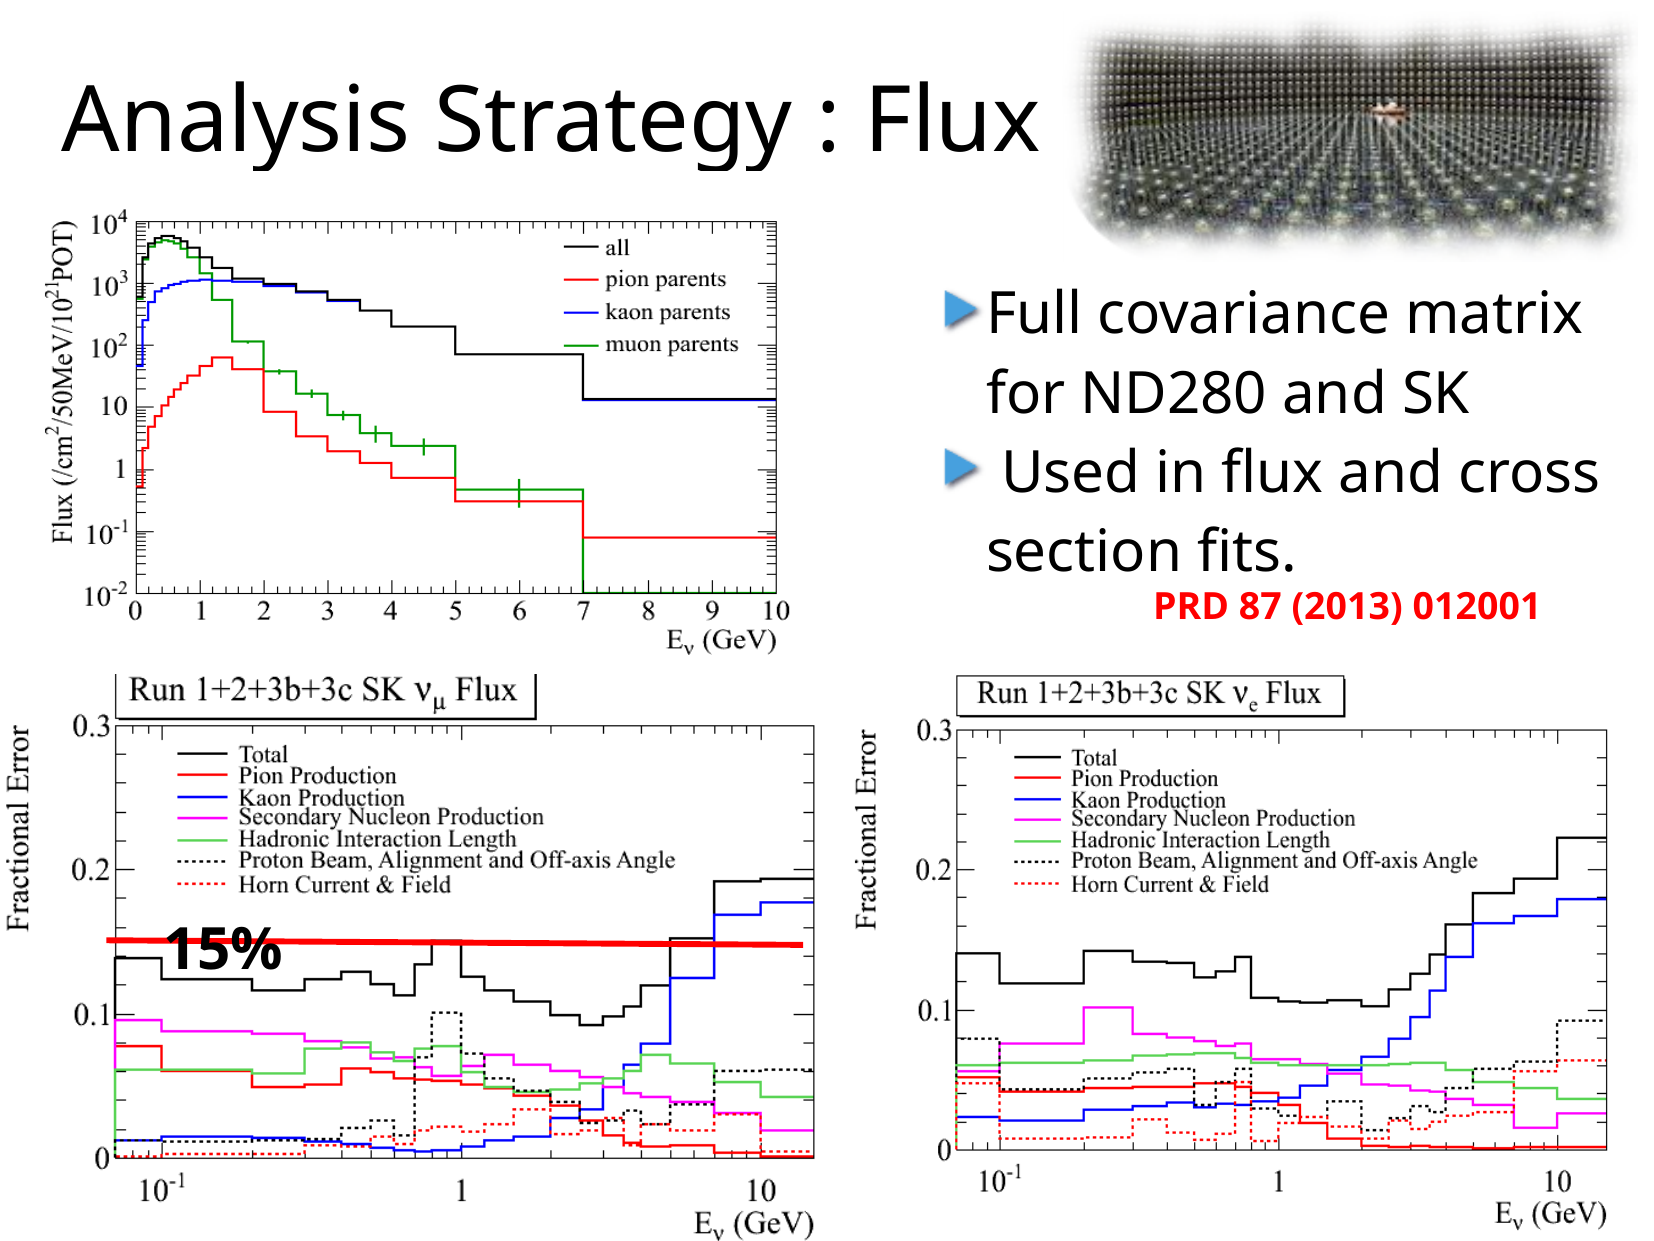

# Analysis Strategy : Flux
Full covariance matrix
for ND280 and SK
 Used in flux and cross
section fits.
PRD 87 (2013) 012001
15%